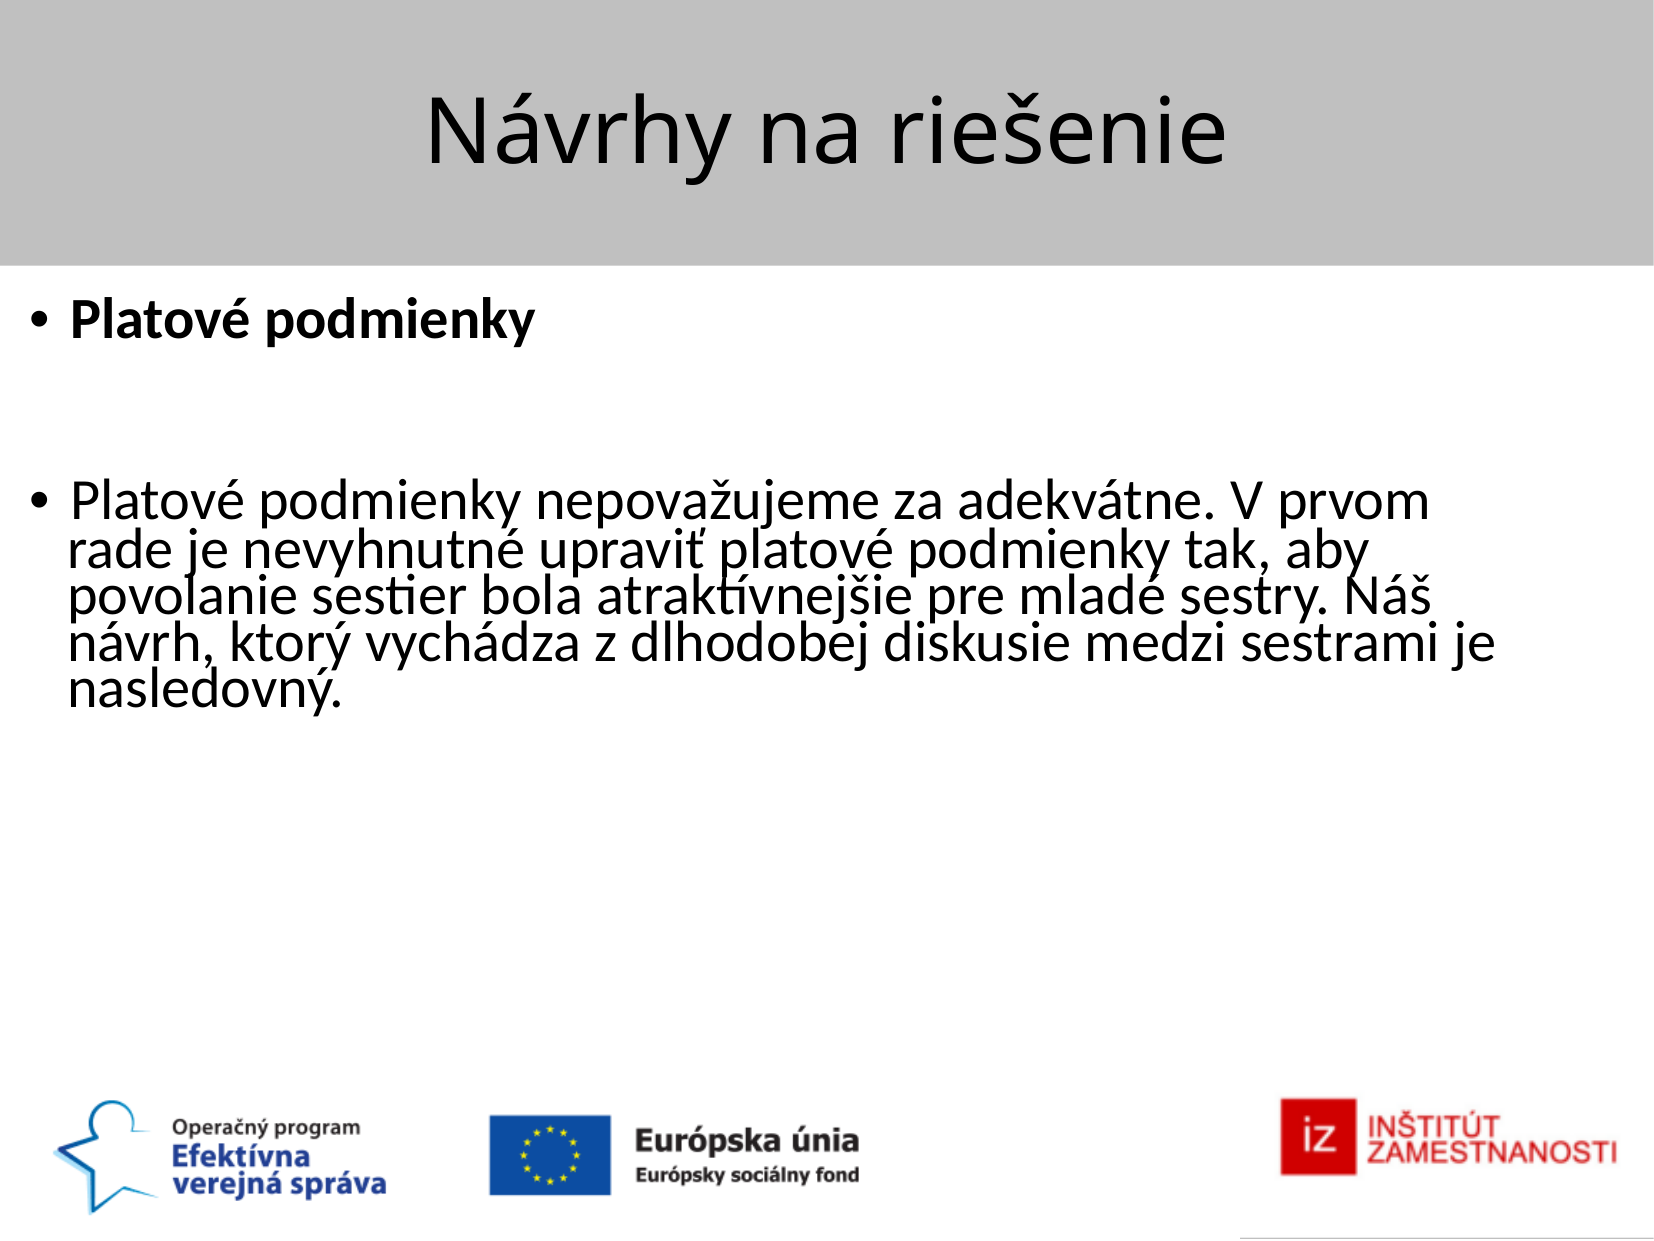

# Návrhy na riešenie
•	Platové podmienky
•	Platové podmienky nepovažujeme za adekvátne. V prvom rade je nevyhnutné upraviť platové podmienky tak, aby povolanie sestier bola atraktívnejšie pre mladé sestry. Náš návrh, ktorý vychádza z dlhodobej diskusie medzi sestrami je nasledovný.